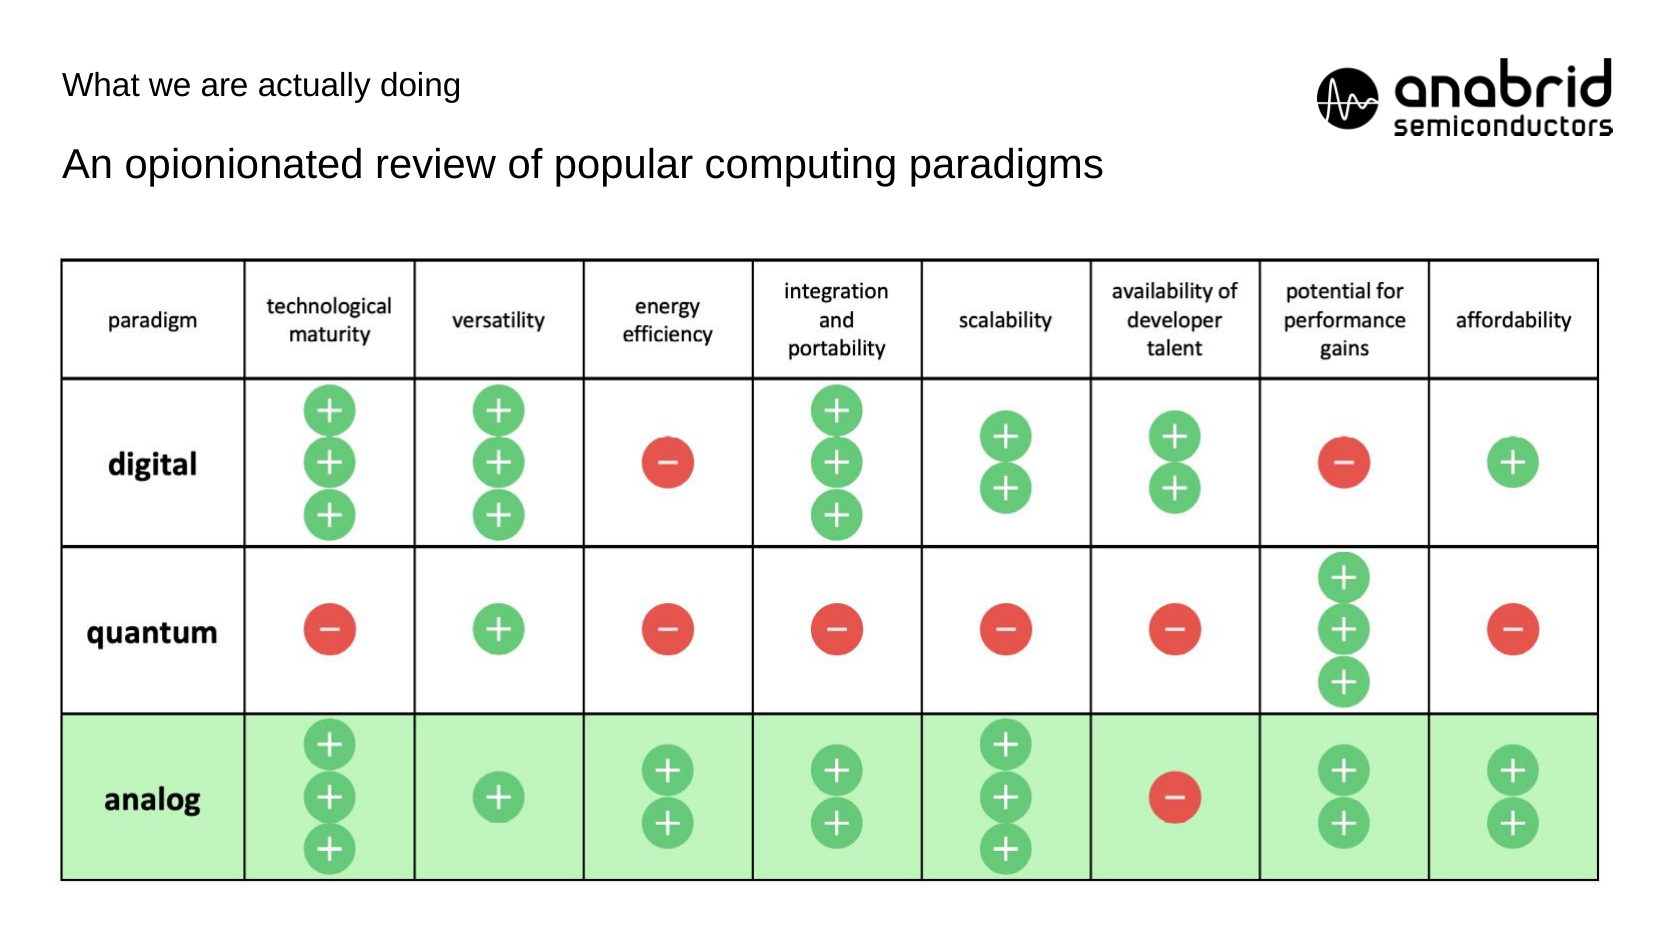

What we are actually doing
An opionionated review of popular computing paradigms